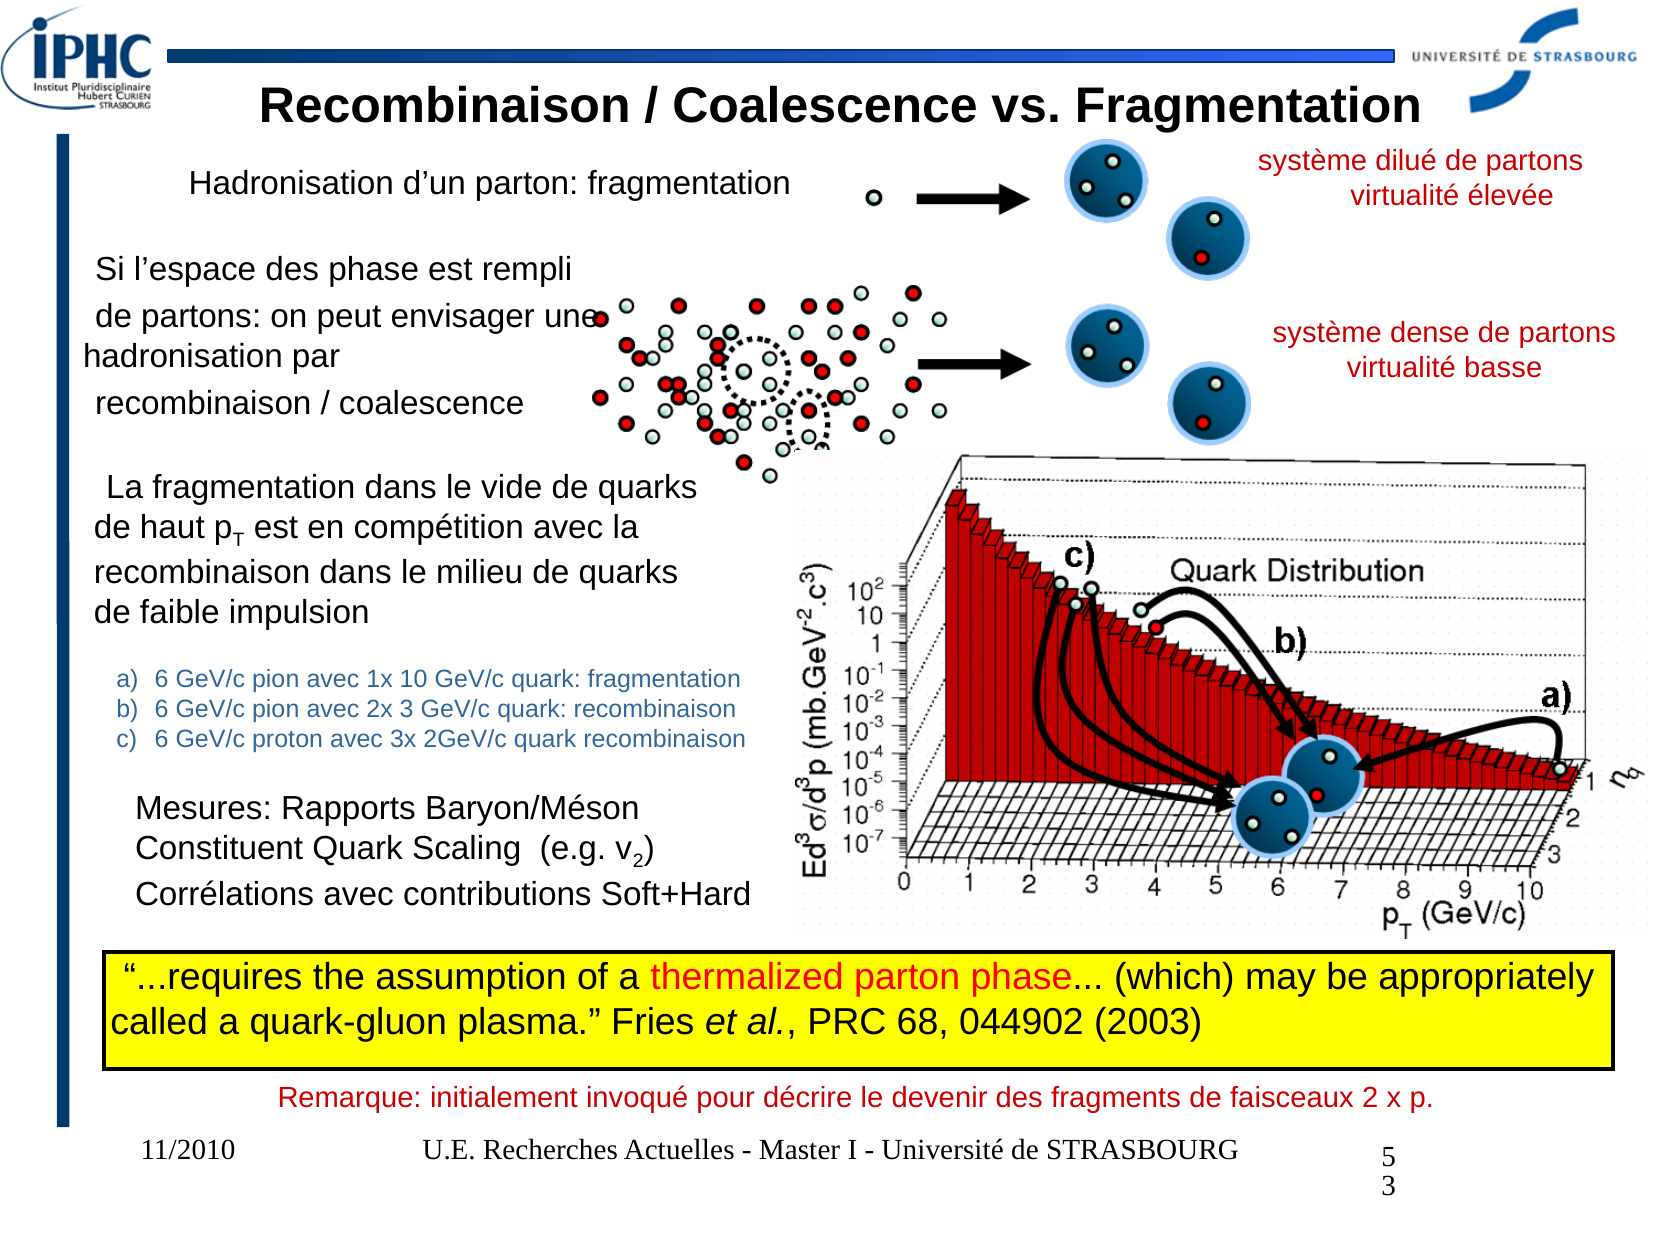

# Recombinaison / Coalescence vs. Fragmentation
système dilué de partons
virtualité élevée
Hadronisation d’un parton: fragmentation
Si l’espace des phase est rempli
de partons: on peut envisager une hadronisation par
recombinaison / coalescence
système dense de partons
virtualité basse
La fragmentation dans le vide de quarks de haut pT est en compétition avec la recombinaison dans le milieu de quarks de faible impulsion
6 GeV/c pion avec 1x 10 GeV/c quark: fragmentation
6 GeV/c pion avec 2x 3 GeV/c quark: recombinaison
6 GeV/c proton avec 3x 2GeV/c quark recombinaison
Mesures: Rapports Baryon/Méson
Constituent Quark Scaling (e.g. v2)
Corrélations avec contributions Soft+Hard
“...requires the assumption of a thermalized parton phase... (which) may be appropriately called a quark-gluon plasma.” Fries et al., PRC 68, 044902 (2003)
Remarque: initialement invoqué pour décrire le devenir des fragments de faisceaux 2 x p.
53
11/2010
U.E. Recherches Actuelles - Master I - Université de STRASBOURG